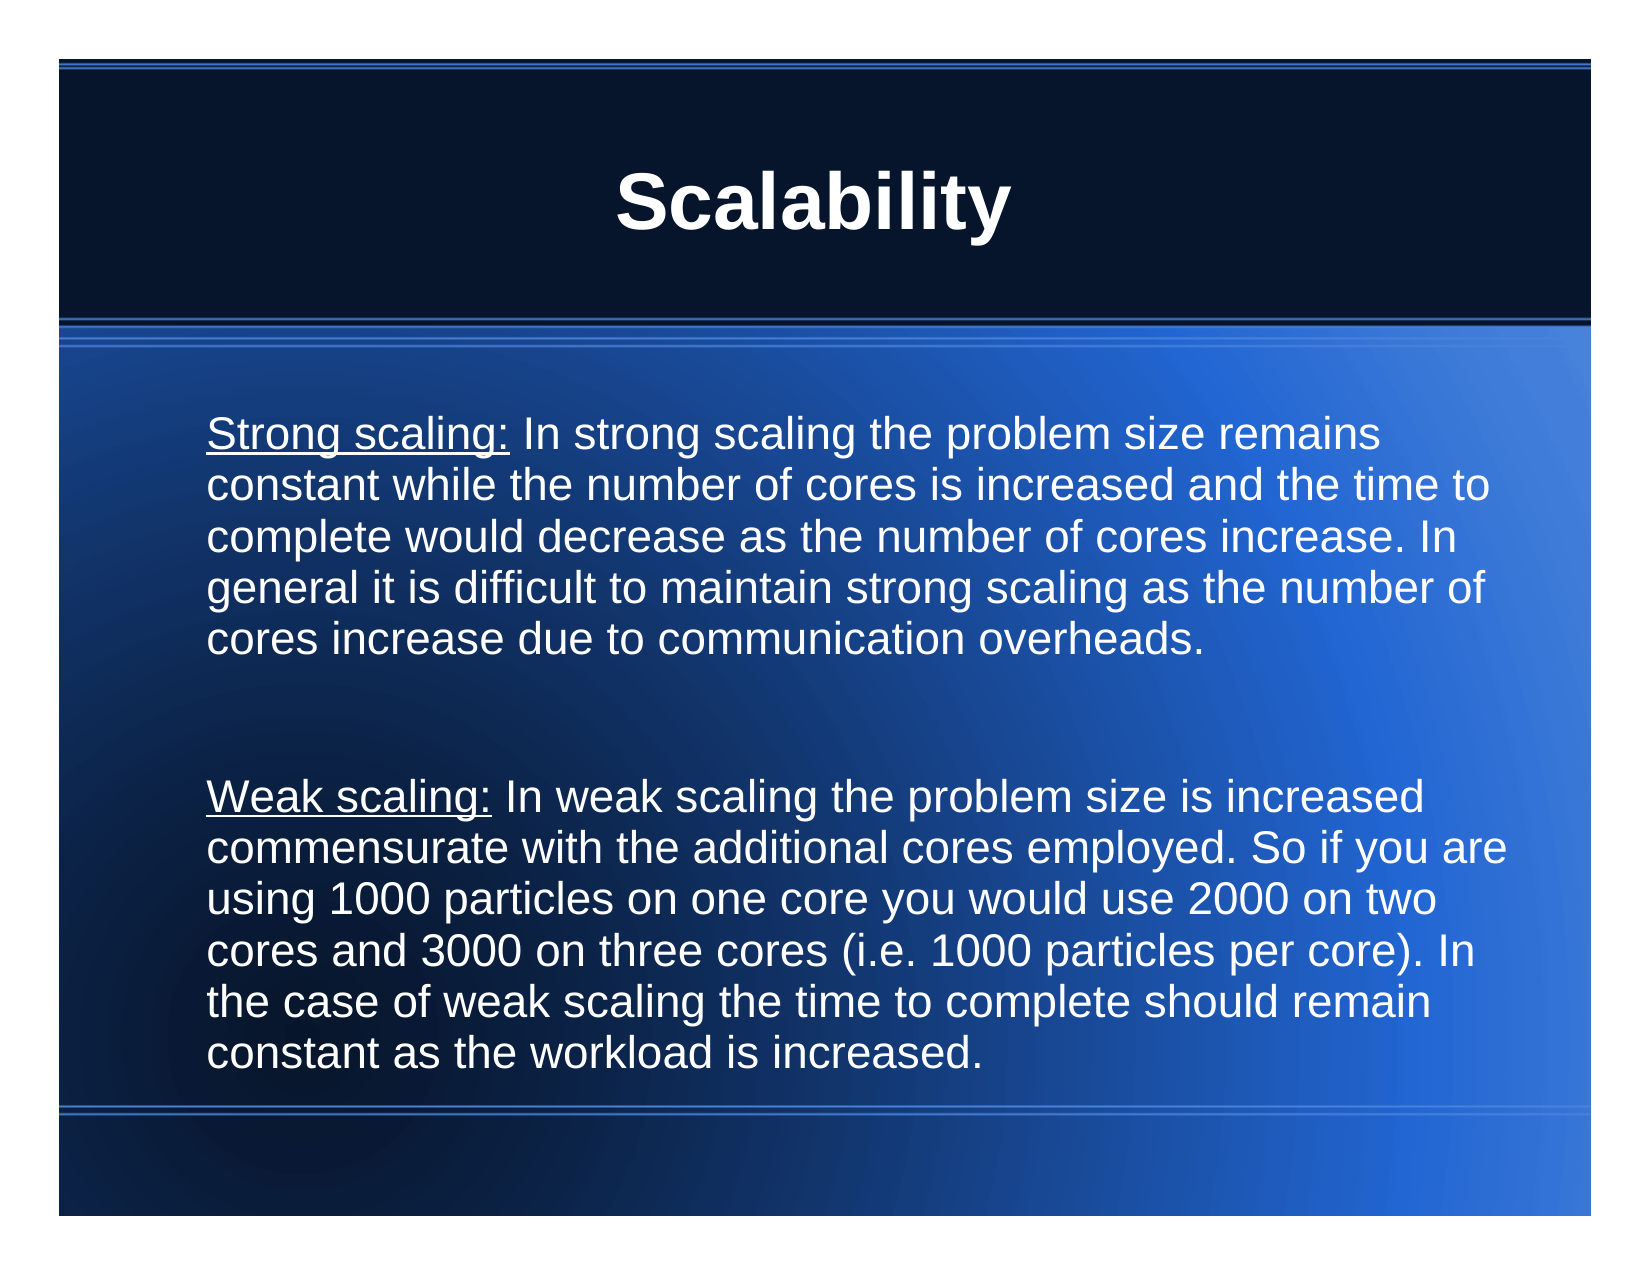

# Scalability
Strong scaling: In strong scaling the problem size remains constant while the number of cores is increased and the time to complete would decrease as the number of cores increase. In general it is difficult to maintain strong scaling as the number of cores increase due to communication overheads.
Weak scaling: In weak scaling the problem size is increased commensurate with the additional cores employed. So if you are using 1000 particles on one core you would use 2000 on two cores and 3000 on three cores (i.e. 1000 particles per core). In the case of weak scaling the time to complete should remain constant as the workload is increased.